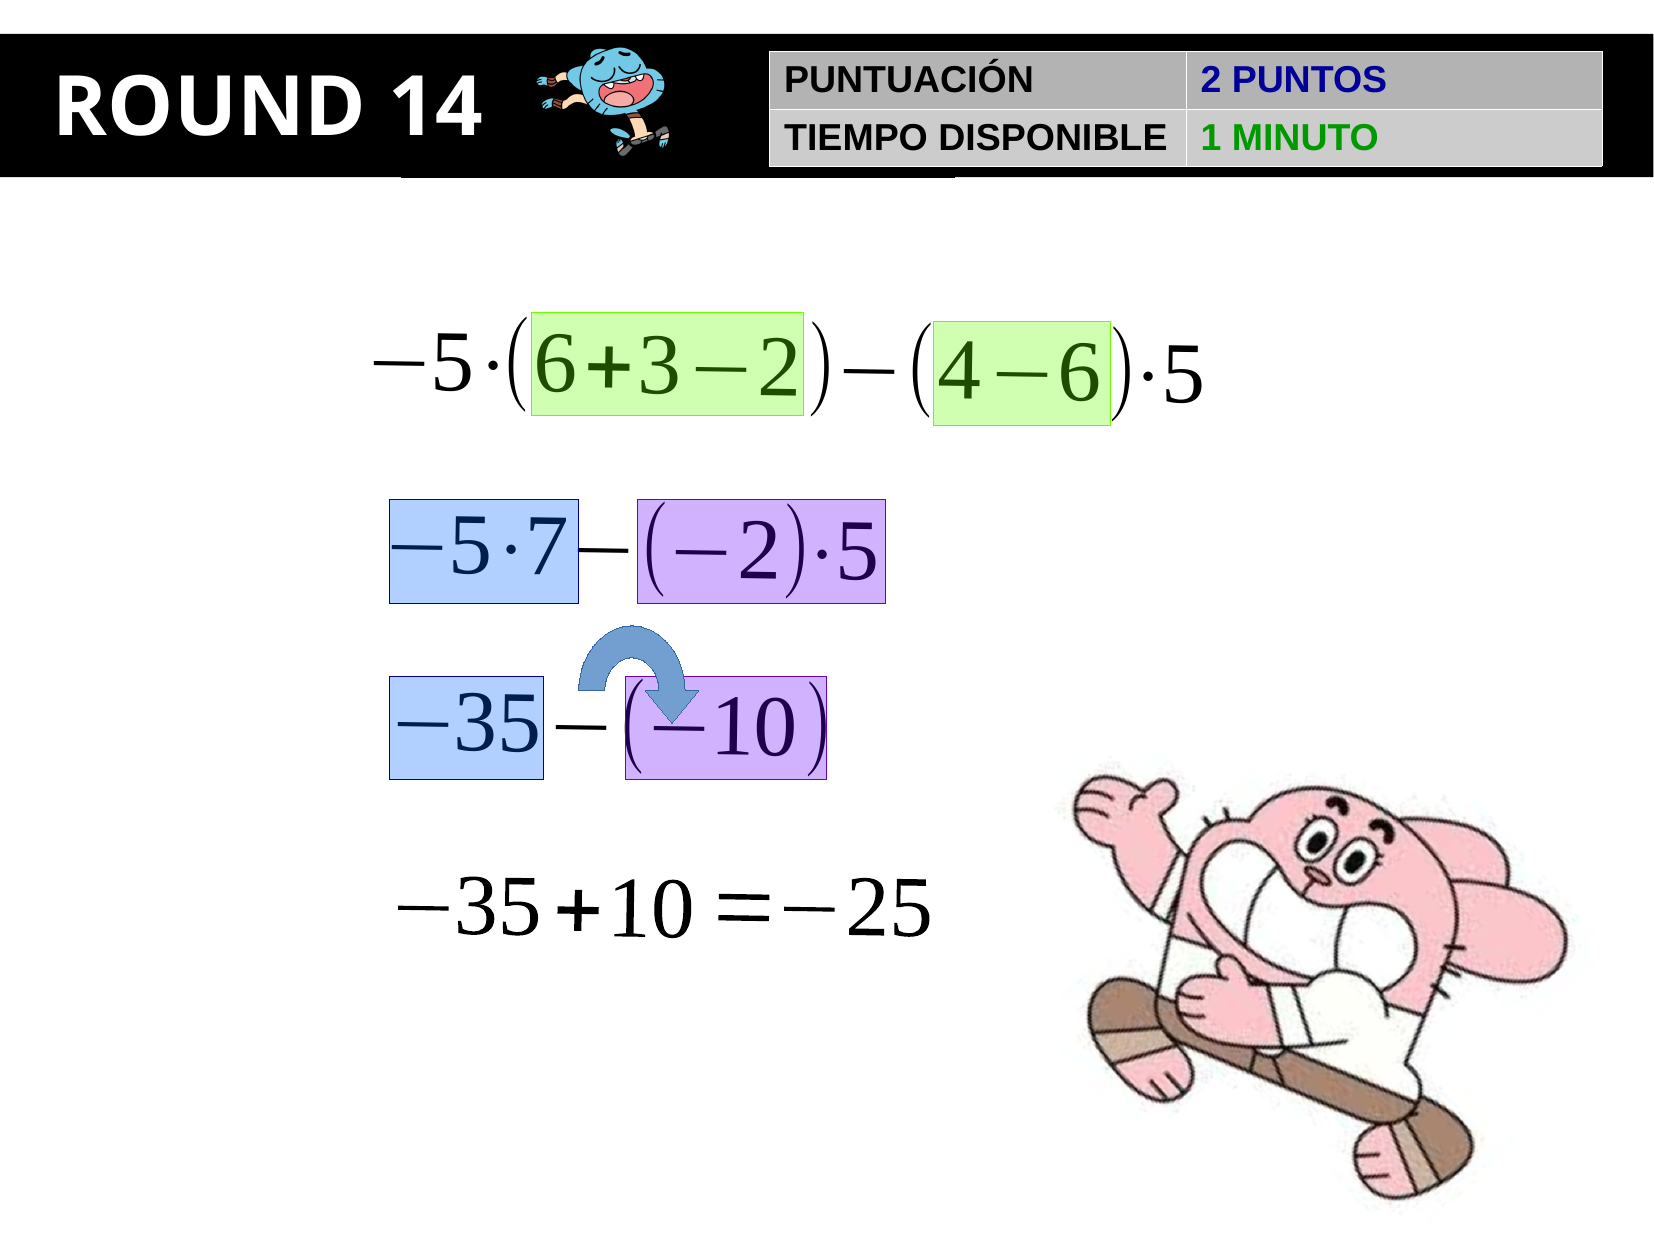

#
ROUND 14
| PUNTUACIÓN | 2 PUNTOS |
| --- | --- |
| TIEMPO DISPONIBLE | 1 MINUTO |